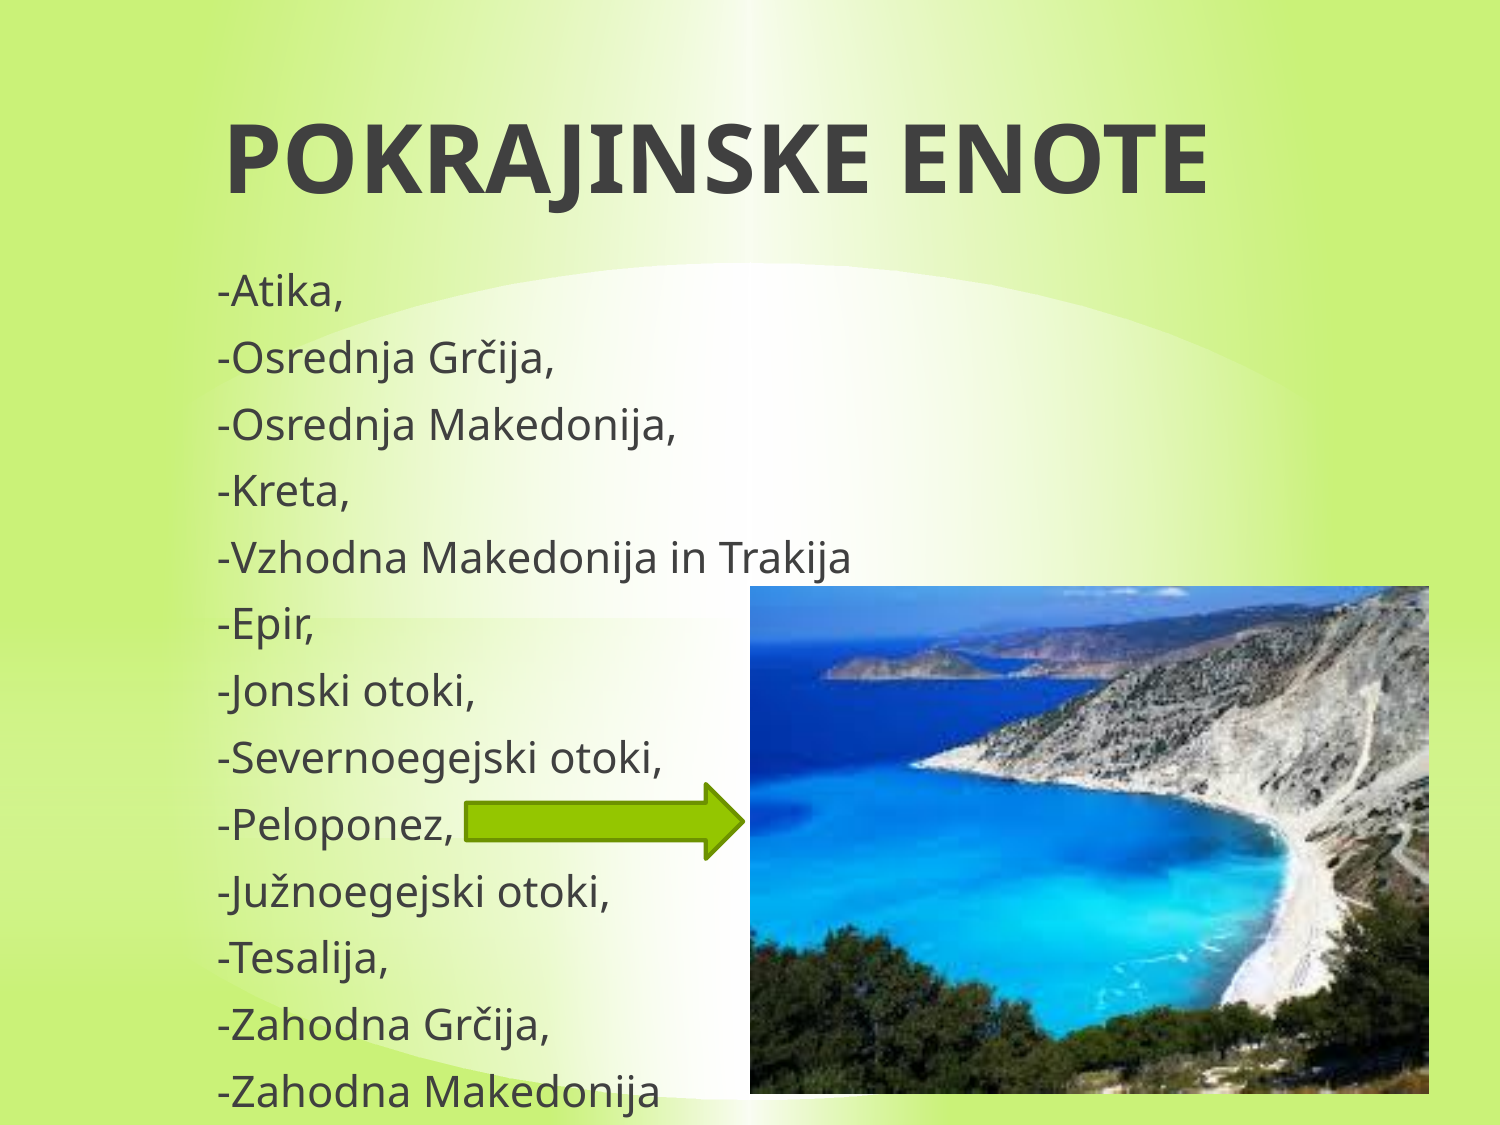

# POKRAJINSKE ENOTE
-Atika,
-Osrednja Grčija,
-Osrednja Makedonija,
-Kreta,
-Vzhodna Makedonija in Trakija
-Epir,
-Jonski otoki,
-Severnoegejski otoki,
-Peloponez,
-Južnoegejski otoki,
-Tesalija,
-Zahodna Grčija,
-Zahodna Makedonija